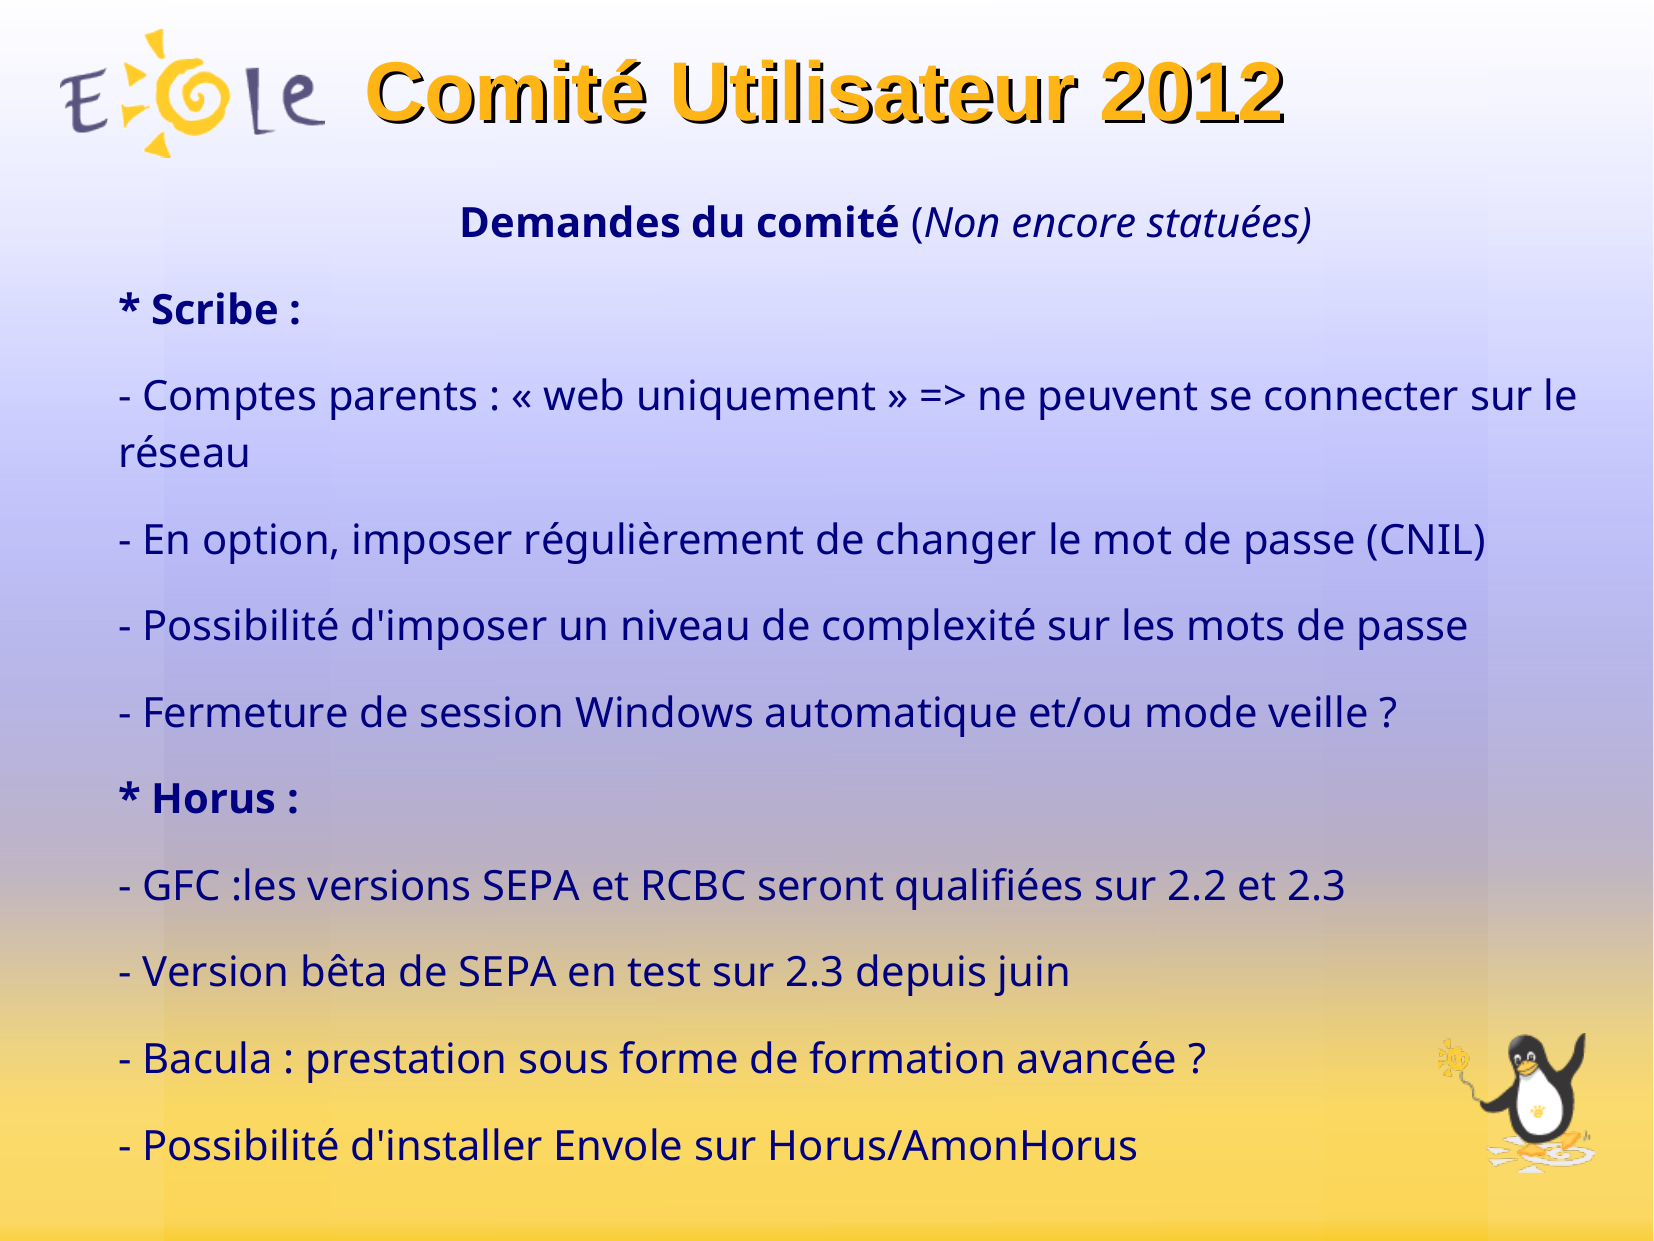

# Comité Utilisateur 2012
Demandes du comité (Non encore statuées)
* Scribe :
- Comptes parents : « web uniquement » => ne peuvent se connecter sur le réseau
- En option, imposer régulièrement de changer le mot de passe (CNIL)
- Possibilité d'imposer un niveau de complexité sur les mots de passe
- Fermeture de session Windows automatique et/ou mode veille ?
* Horus :
- GFC :les versions SEPA et RCBC seront qualifiées sur 2.2 et 2.3
- Version bêta de SEPA en test sur 2.3 depuis juin
- Bacula : prestation sous forme de formation avancée ?
- Possibilité d'installer Envole sur Horus/AmonHorus
Voir présentation spécifique pour les adaptations déjà réalisées